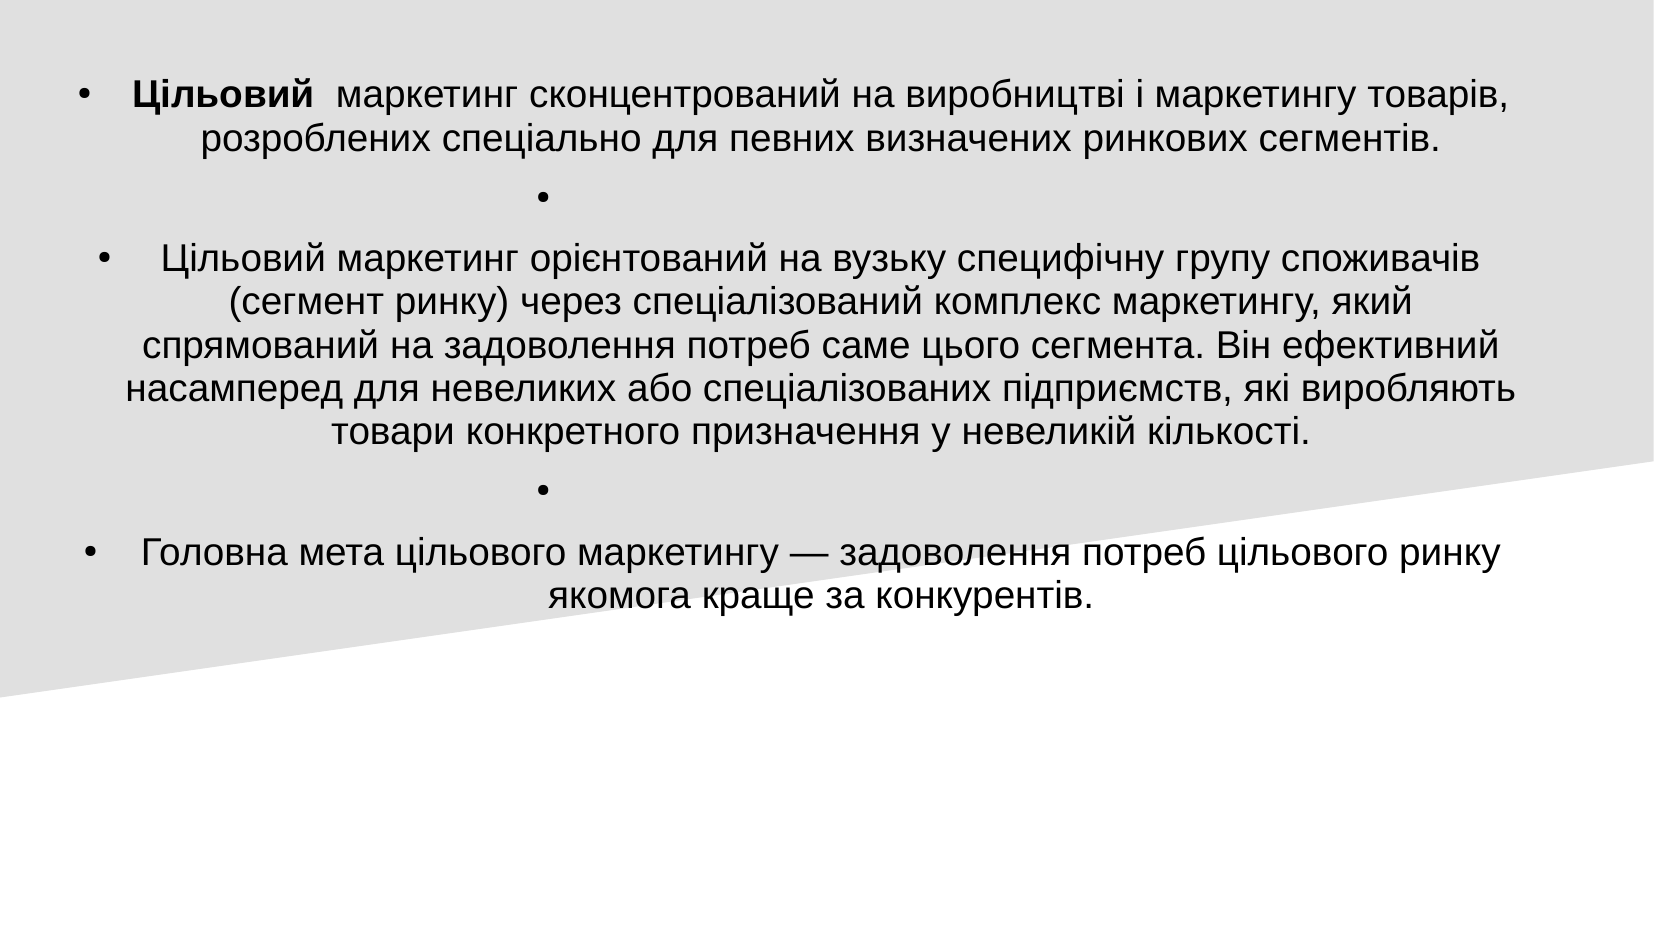

# Цільовий маркетинг сконцентрований на виробництві і маркетингу товарів, розроблених спеціально для певних визначених ринкових сегментів.
Цільовий маркетинг орієнтований на вузьку специфічну групу споживачів (сегмент ринку) через спеціалізований комплекс маркетингу, який спрямований на задоволення потреб саме цього сегмента. Він ефективний насамперед для невеликих або спеціалізованих підприємств, які виробляють товари конкретного призначення у невеликій кількості.
Головна мета цільового маркетингу — задоволення потреб цільового ринку якомога краще за конкурентів.